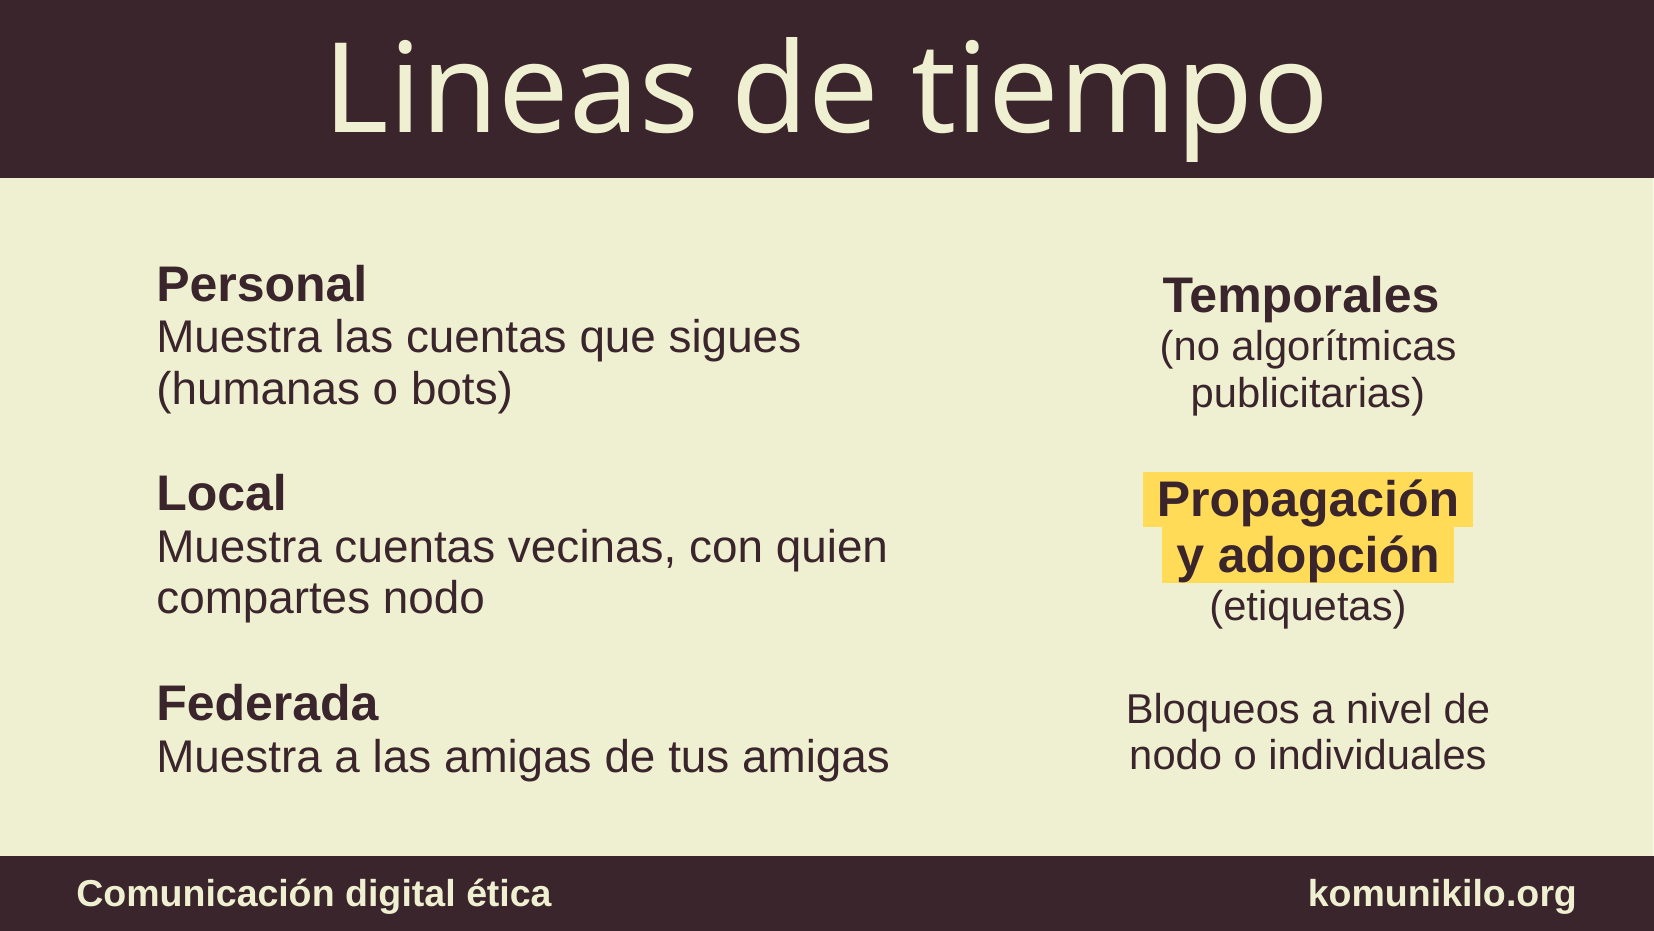

# Lineas de tiempo
Personal
Muestra las cuentas que sigues (humanas o bots)
Local
Muestra cuentas vecinas, con quien compartes nodo
Federada
Muestra a las amigas de tus amigas
Temporales
(no algorítmicas publicitarias)
 Propagación
 y adopción
(etiquetas)
Bloqueos a nivel de nodo o individuales
Comunicación digital ética komunikilo.org